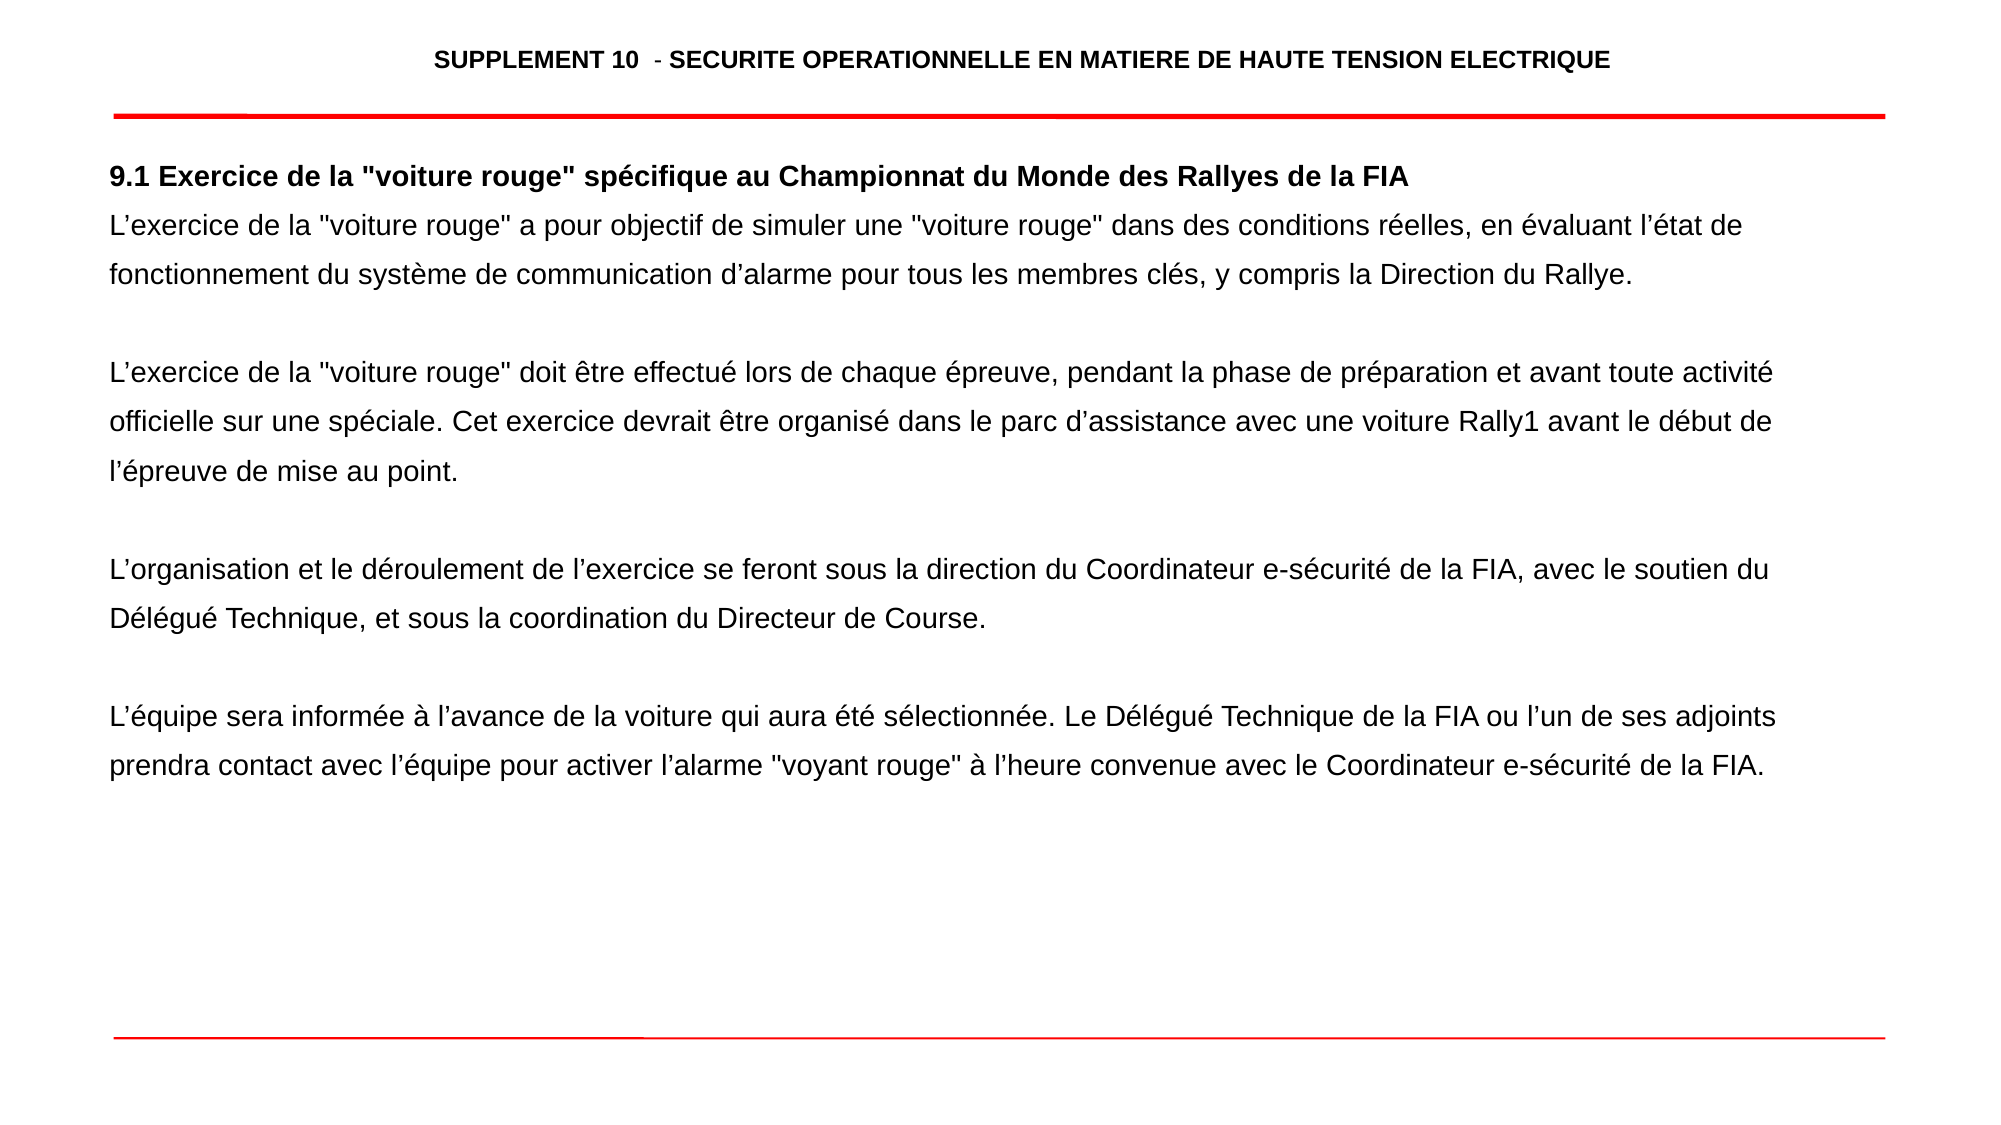

SUPPLEMENT 10 - SECURITE OPERATIONNELLE EN MATIERE DE HAUTE TENSION ELECTRIQUE
9.1 Exercice de la "voiture rouge" spécifique au Championnat du Monde des Rallyes de la FIA
L’exercice de la "voiture rouge" a pour objectif de simuler une "voiture rouge" dans des conditions réelles, en évaluant l’état de fonctionnement du système de communication d’alarme pour tous les membres clés, y compris la Direction du Rallye.
L’exercice de la "voiture rouge" doit être effectué lors de chaque épreuve, pendant la phase de préparation et avant toute activité officielle sur une spéciale. Cet exercice devrait être organisé dans le parc d’assistance avec une voiture Rally1 avant le début de l’épreuve de mise au point.
L’organisation et le déroulement de l’exercice se feront sous la direction du Coordinateur e-sécurité de la FIA, avec le soutien du Délégué Technique, et sous la coordination du Directeur de Course.
L’équipe sera informée à l’avance de la voiture qui aura été sélectionnée. Le Délégué Technique de la FIA ou l’un de ses adjoints prendra contact avec l’équipe pour activer l’alarme "voyant rouge" à l’heure convenue avec le Coordinateur e-sécurité de la FIA.